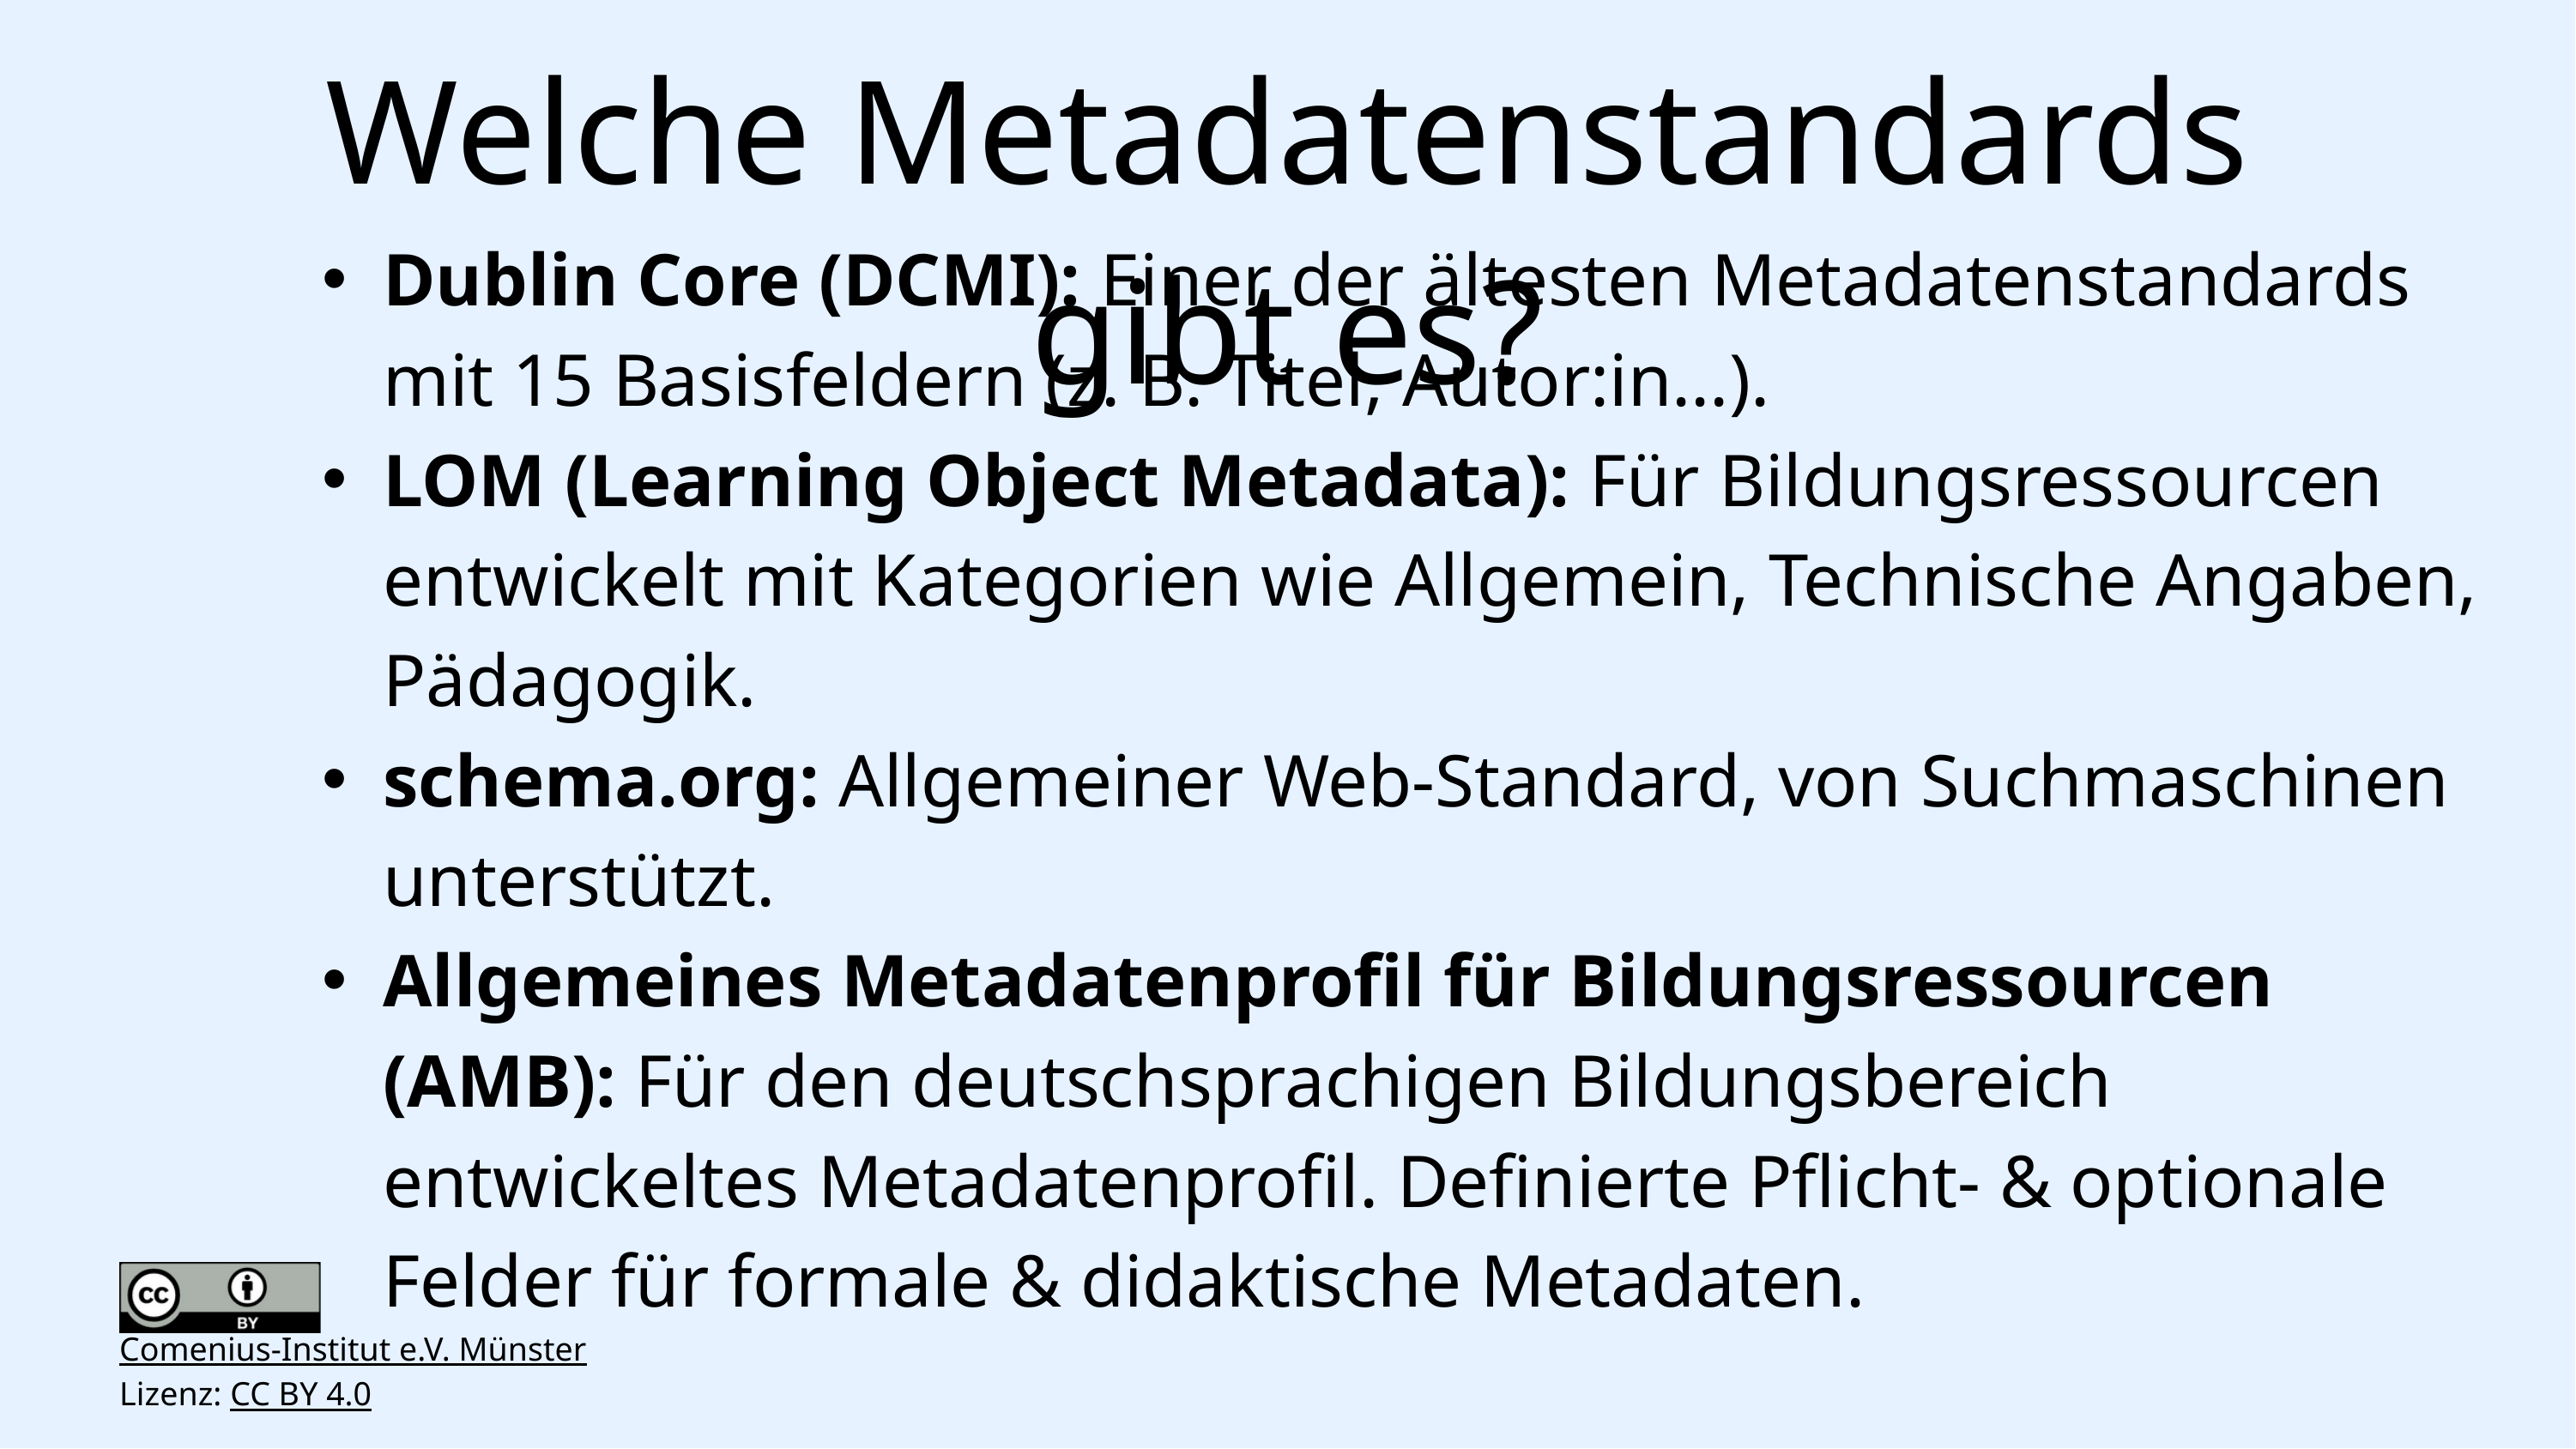

Welche Metadatenstandards gibt es?
Dublin Core (DCMI): Einer der ältesten Metadatenstandards mit 15 Basisfeldern (z. B. Titel, Autor:in...).
LOM (Learning Object Metadata): Für Bildungsressourcen entwickelt mit Kategorien wie Allgemein, Technische Angaben, Pädagogik.
schema.org: Allgemeiner Web-Standard, von Suchmaschinen unterstützt.
Allgemeines Metadatenprofil für Bildungsressourcen (AMB): Für den deutschsprachigen Bildungsbereich entwickeltes Metadatenprofil. Definierte Pflicht- & optionale Felder für formale & didaktische Metadaten.
Comenius-Institut e.V. Münster
Lizenz: CC BY 4.0